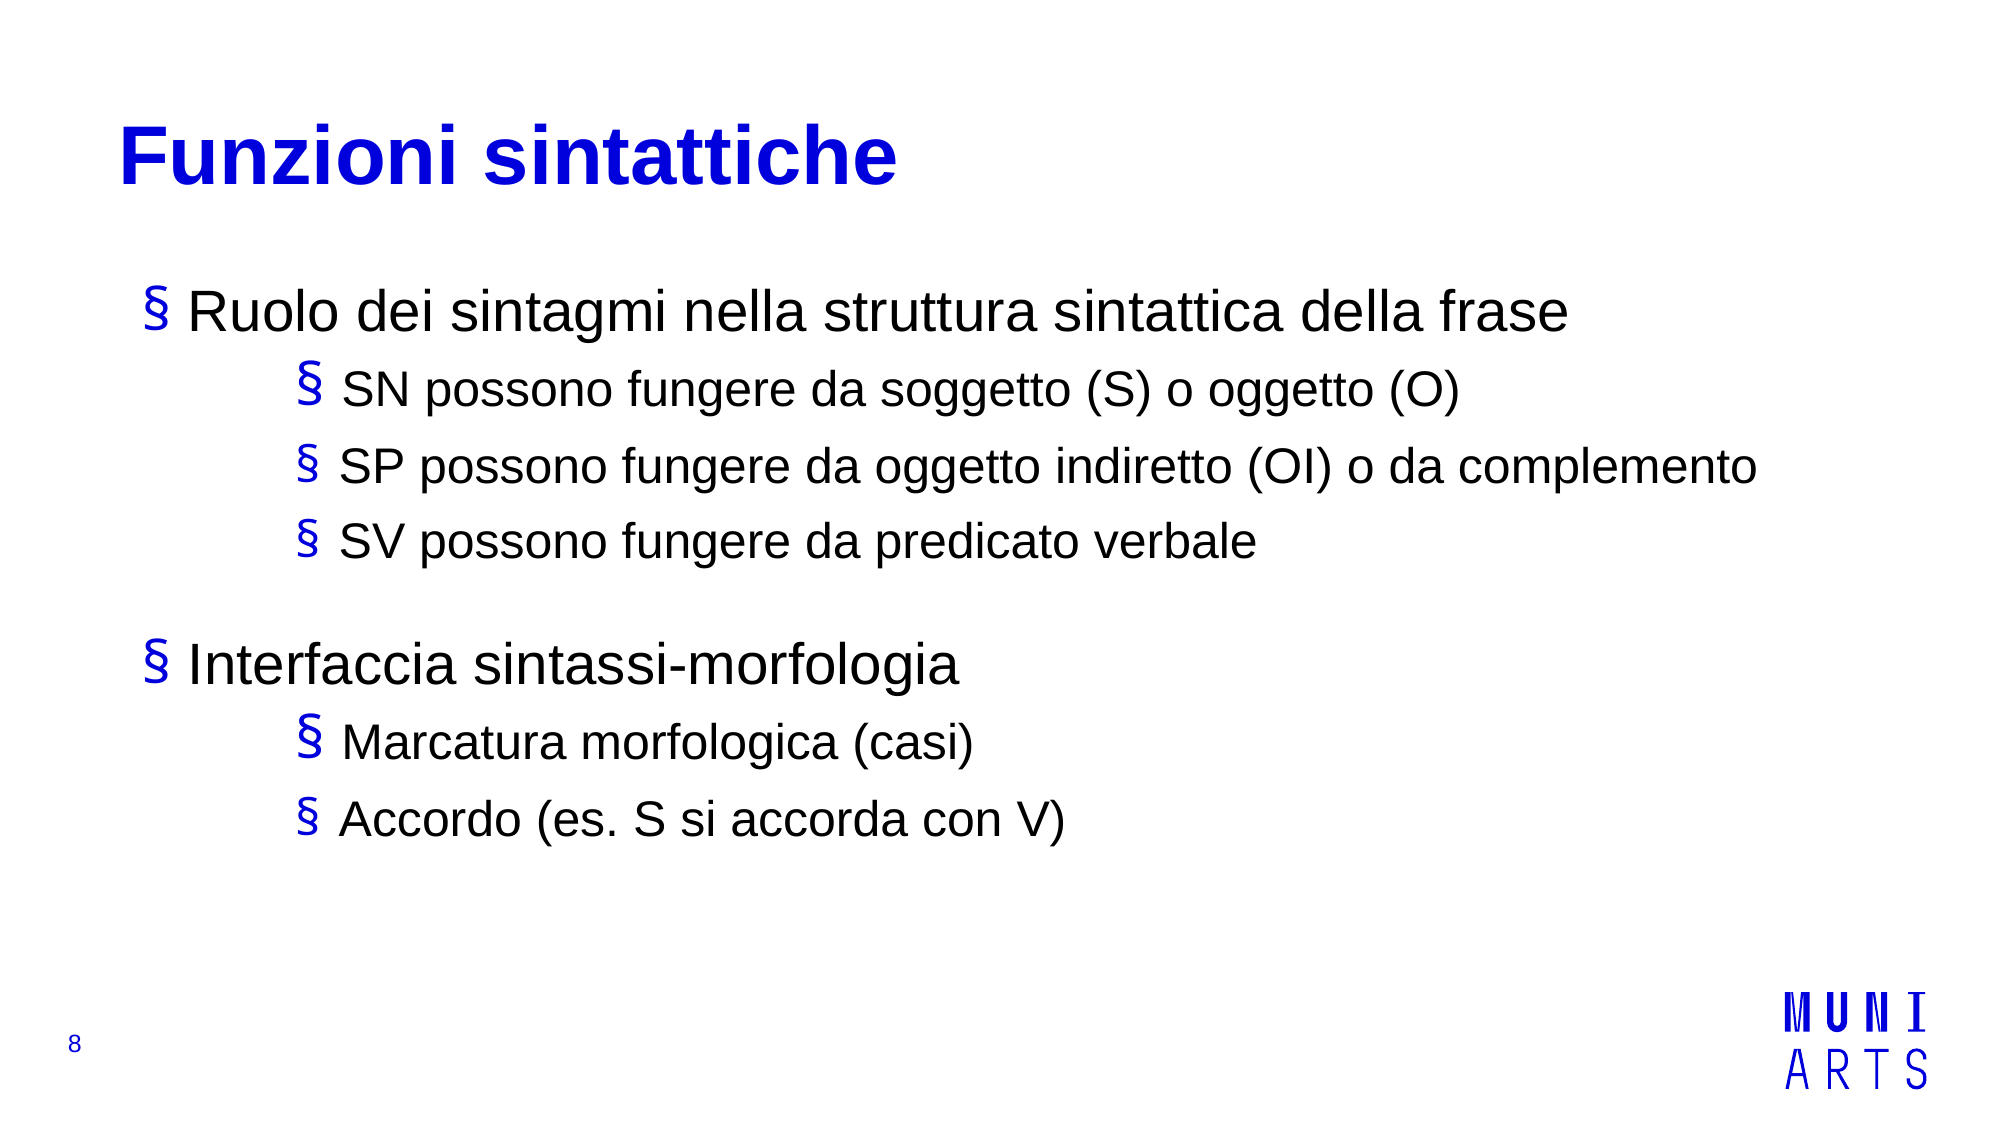

# Funzioni sintattiche
 Ruolo dei sintagmi nella struttura sintattica della frase
 SN possono fungere da soggetto (S) o oggetto (O)
 SP possono fungere da oggetto indiretto (OI) o da complemento
 SV possono fungere da predicato verbale
 Interfaccia sintassi-morfologia
 Marcatura morfologica (casi)
 Accordo (es. S si accorda con V)
8